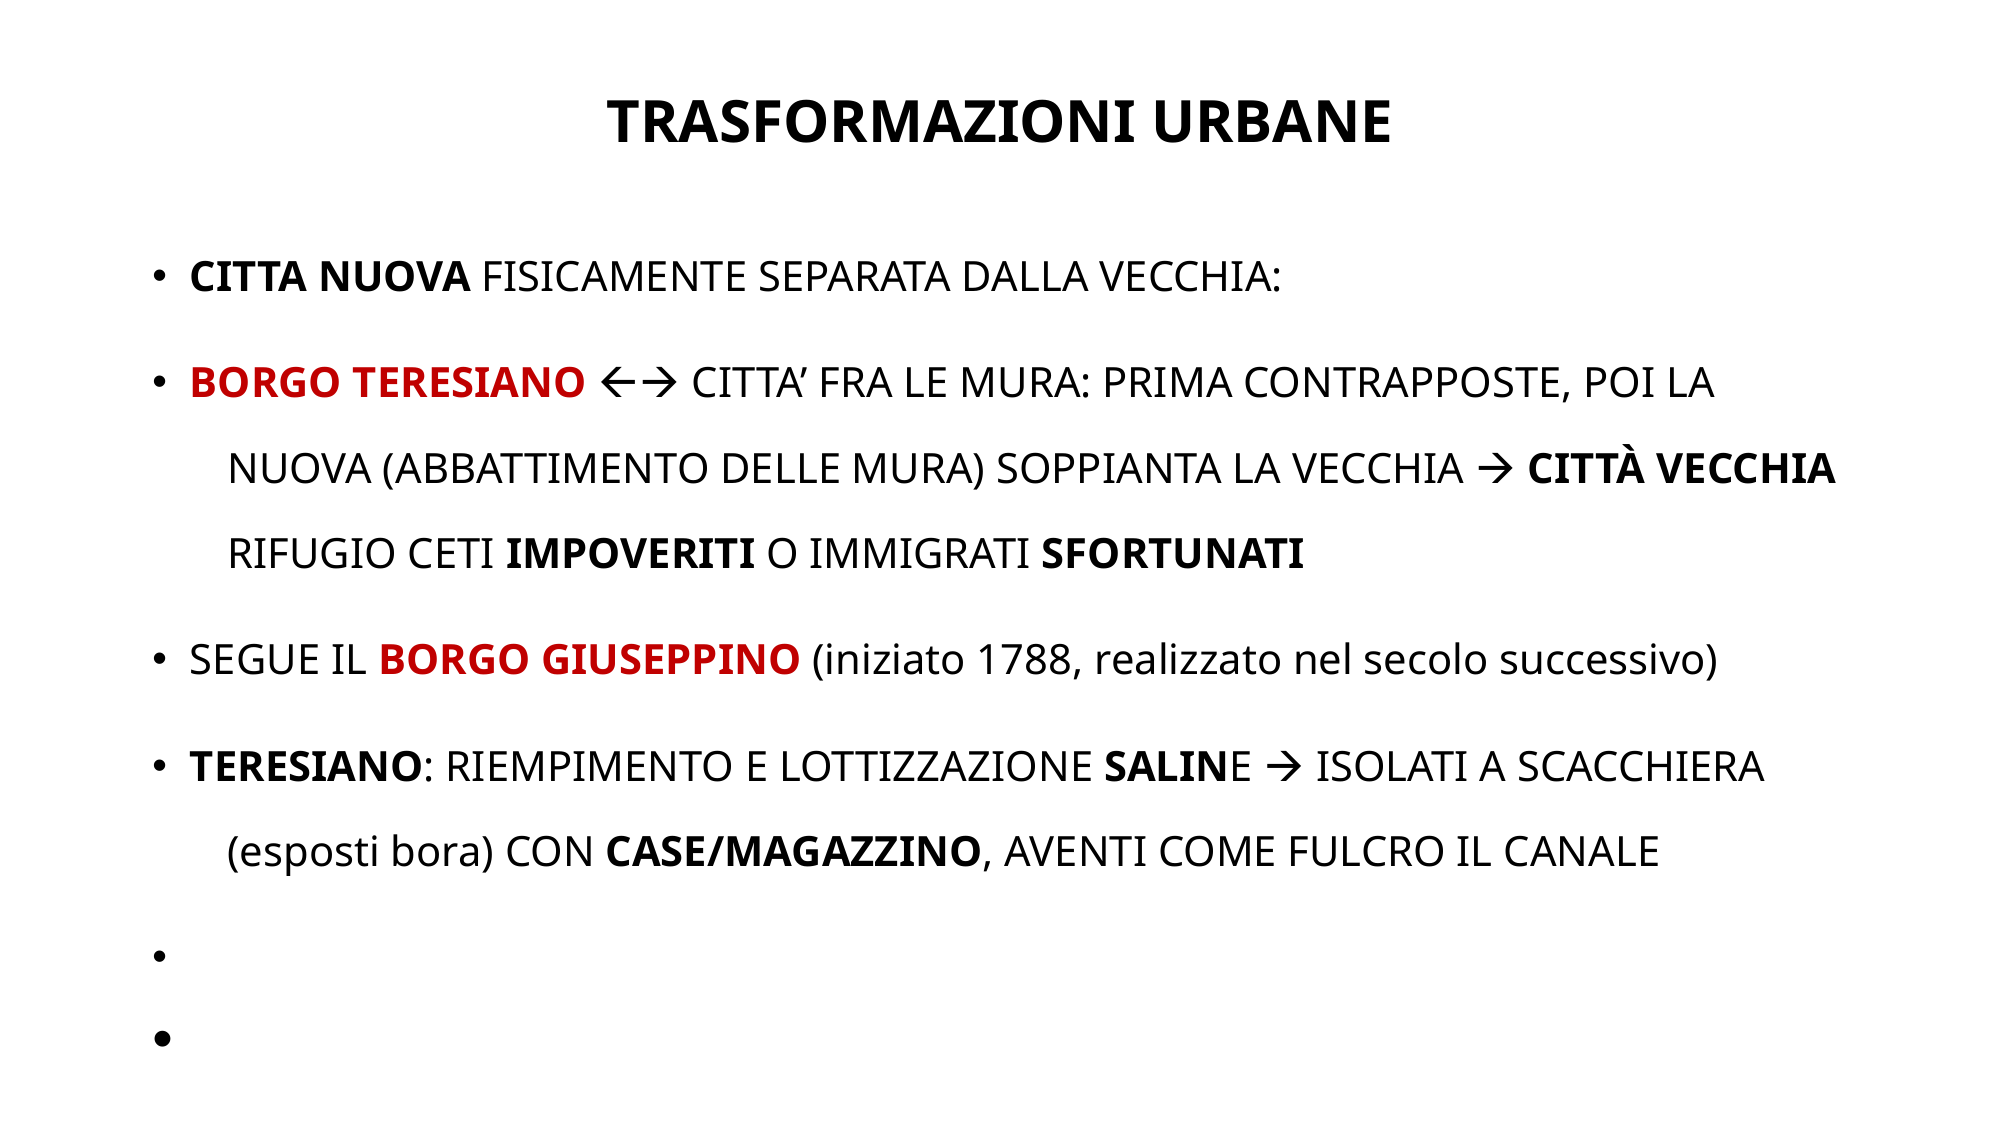

# TRASFORMAZIONI URBANE
CITTA NUOVA FISICAMENTE SEPARATA DALLA VECCHIA:
BORGO TERESIANO  CITTA’ FRA LE MURA: PRIMA CONTRAPPOSTE, POI LA NUOVA (ABBATTIMENTO DELLE MURA) SOPPIANTA LA VECCHIA  CITTÀ VECCHIA RIFUGIO CETI IMPOVERITI O IMMIGRATI SFORTUNATI
SEGUE IL BORGO GIUSEPPINO (iniziato 1788, realizzato nel secolo successivo)
TERESIANO: RIEMPIMENTO E LOTTIZZAZIONE SALINE  ISOLATI A SCACCHIERA (esposti bora) CON CASE/MAGAZZINO, AVENTI COME FULCRO IL CANALE